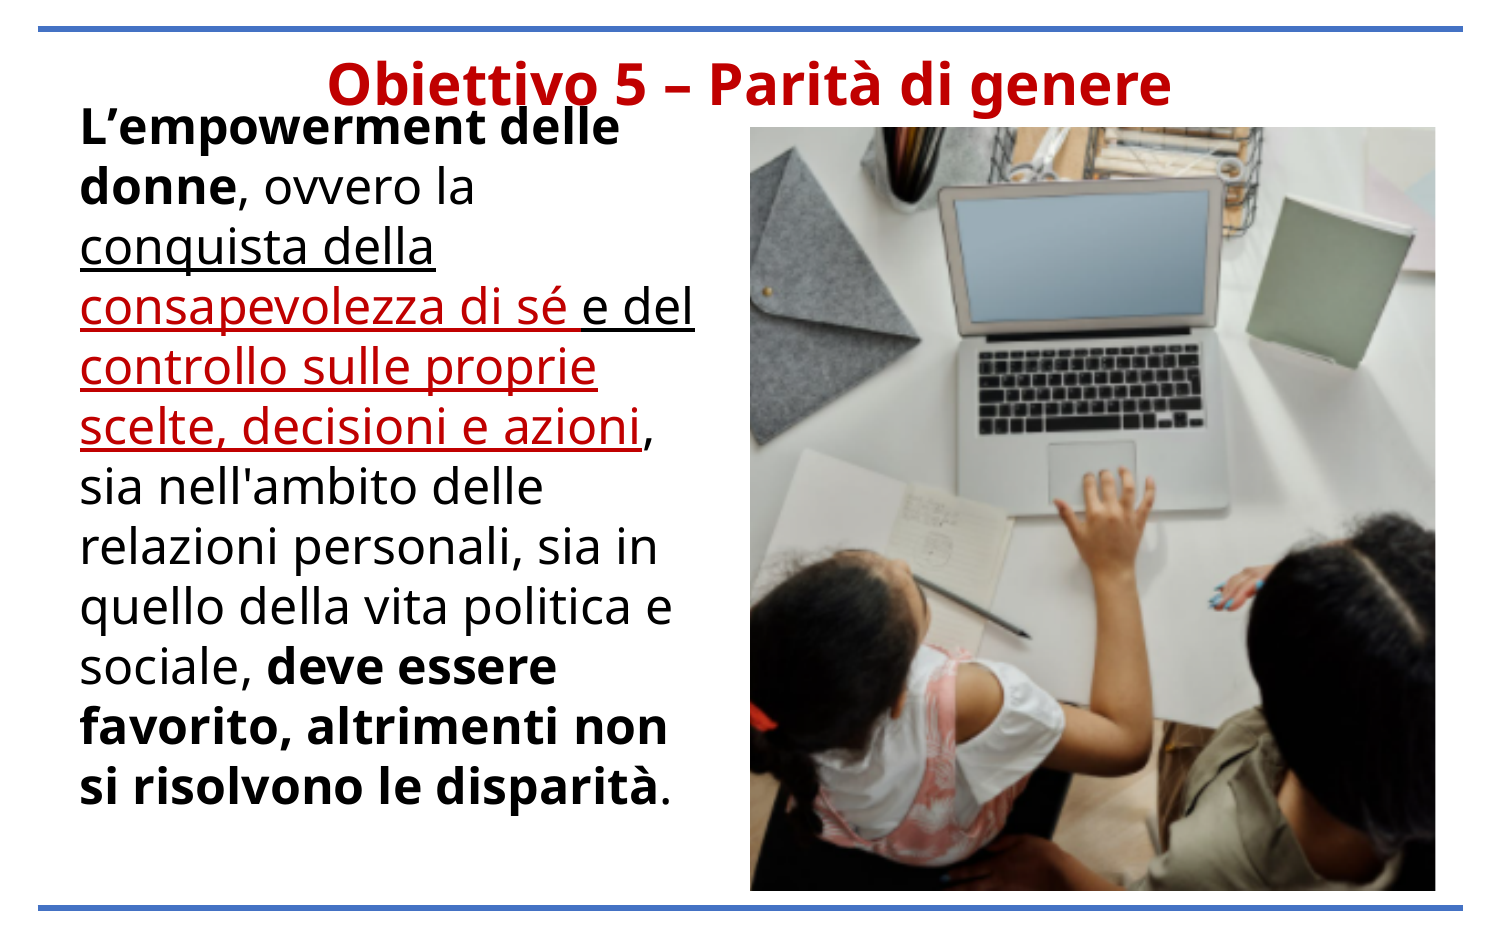

L’empowerment delle donne, ovvero la conquista della consapevolezza di sé e del controllo sulle proprie scelte, decisioni e azioni, sia nell'ambito delle relazioni personali, sia in quello della vita politica e sociale, deve essere favorito, altrimenti non si risolvono le disparità.
# Obiettivo 5 – Parità di genere